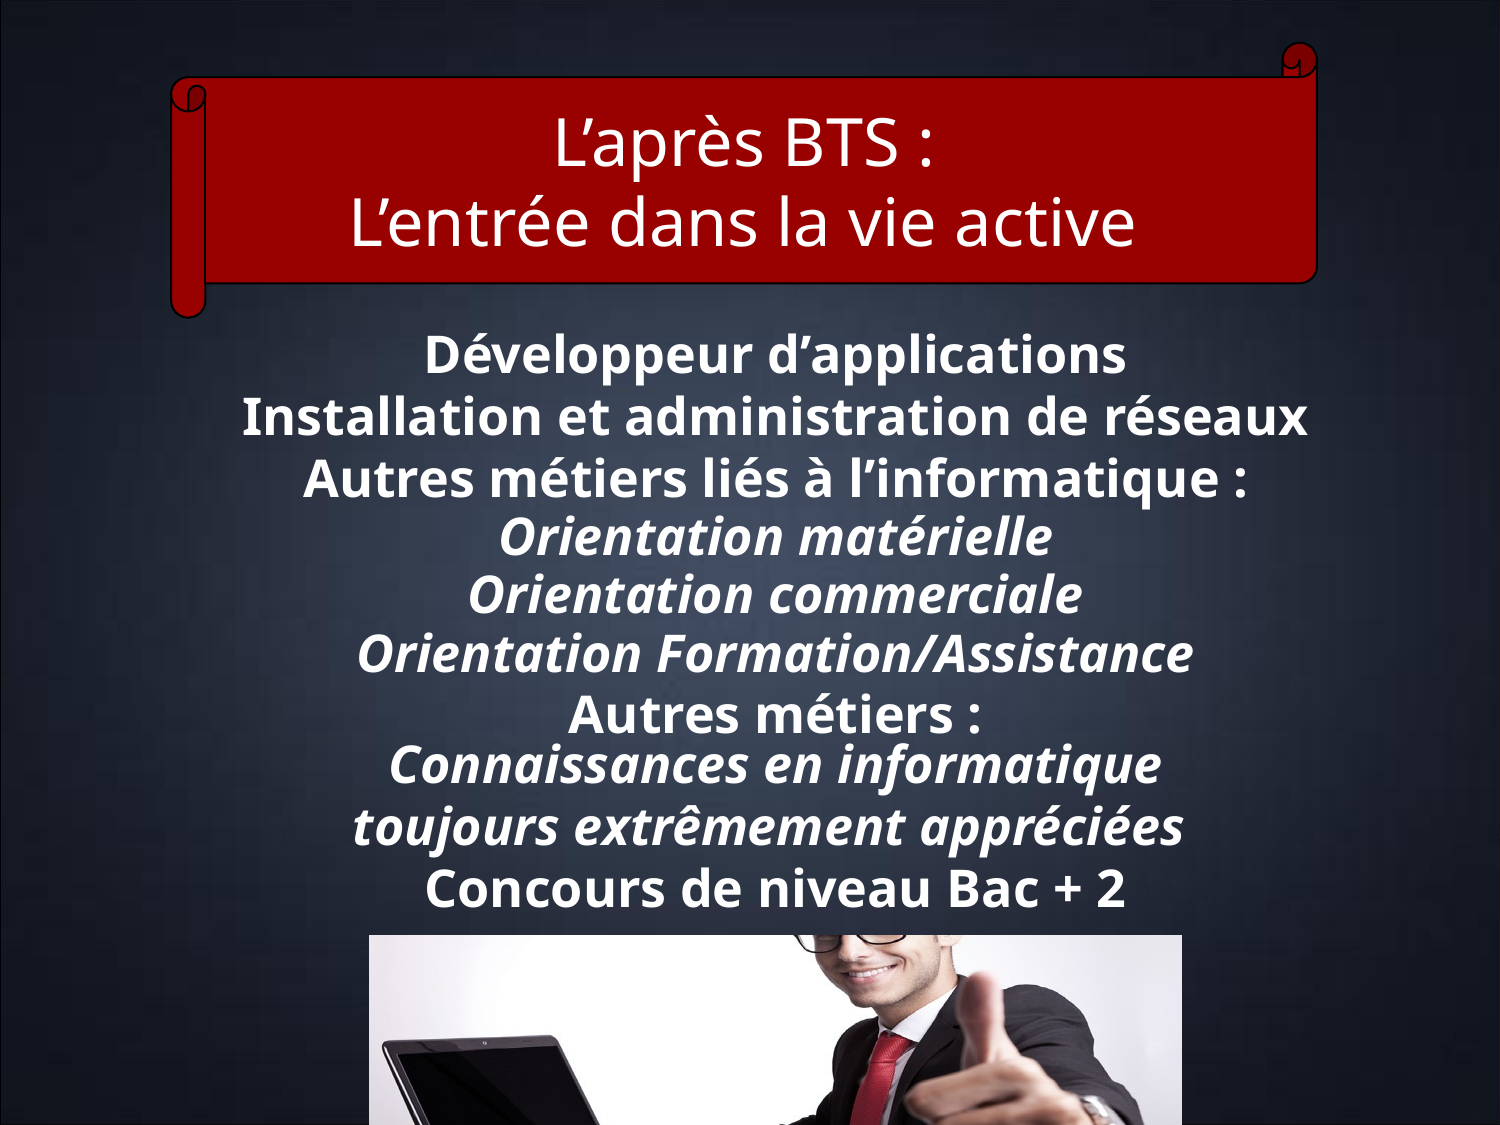

L’après BTS :
L’entrée dans la vie active
# Développeur d’applications
Installation et administration de réseaux
Autres métiers liés à l’informatique :
Orientation matérielle
Orientation commerciale
Orientation Formation/Assistance
Autres métiers :
Connaissances en informatique
toujours extrêmement appréciées
Concours de niveau Bac + 2